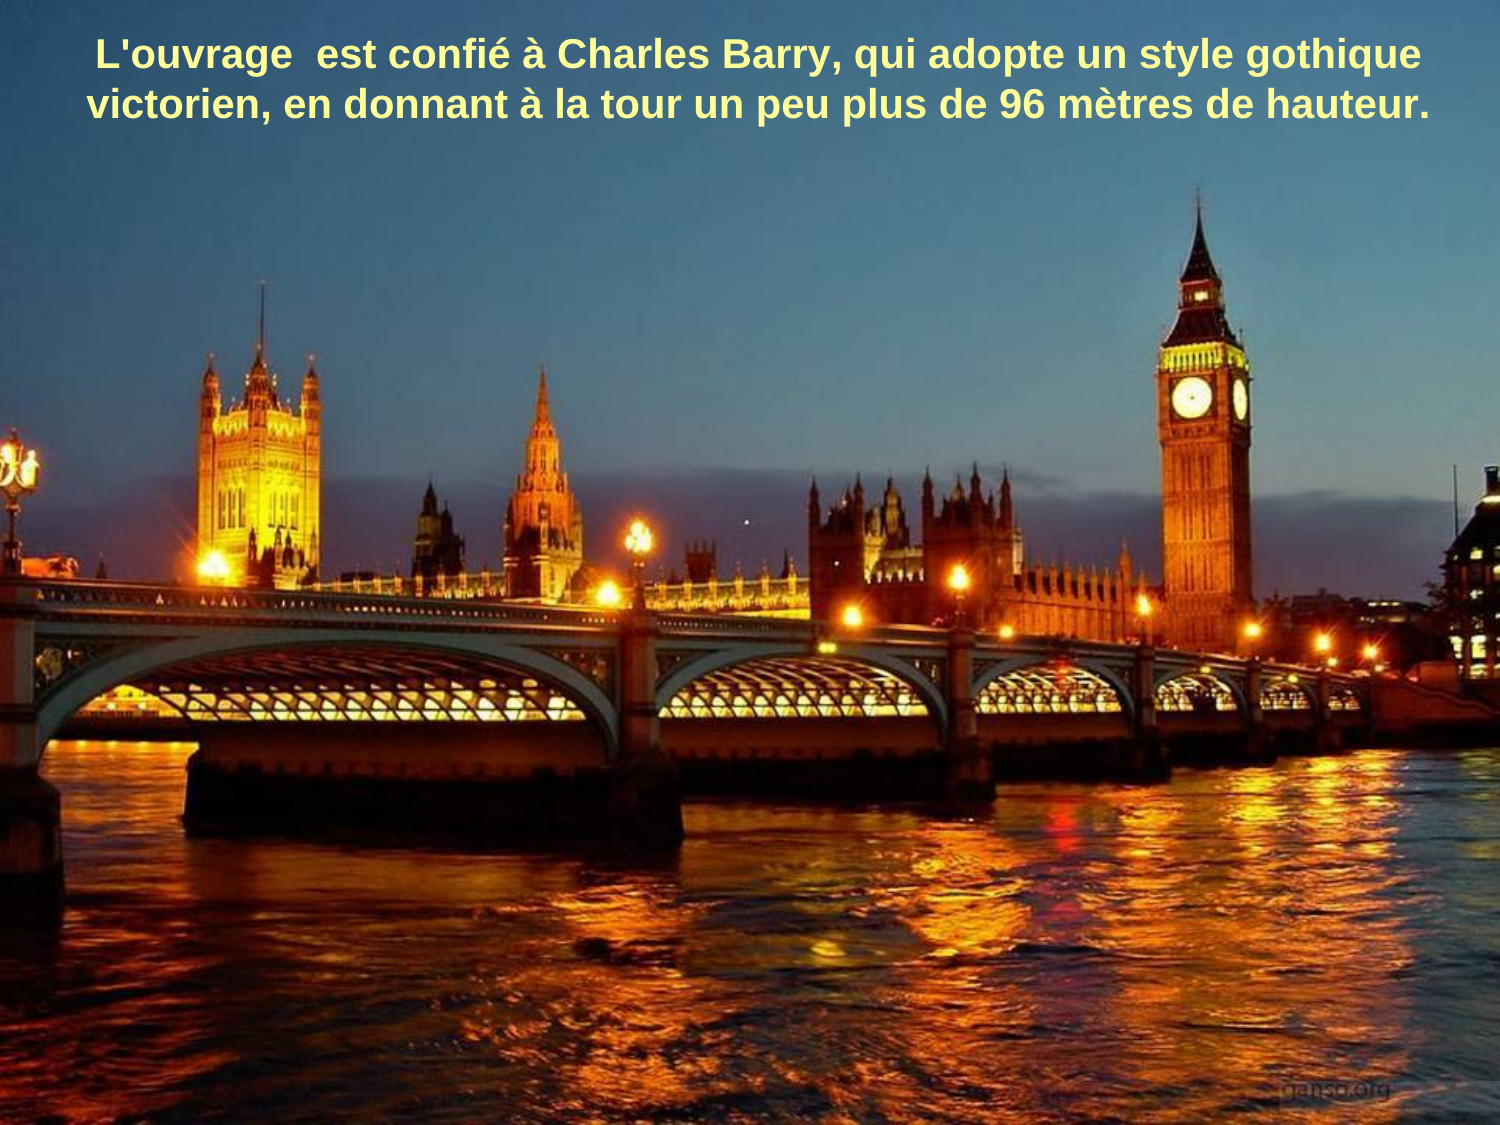

L'ouvrage est confié à Charles Barry, qui adopte un style gothique victorien, en donnant à la tour un peu plus de 96 mètres de hauteur.
#